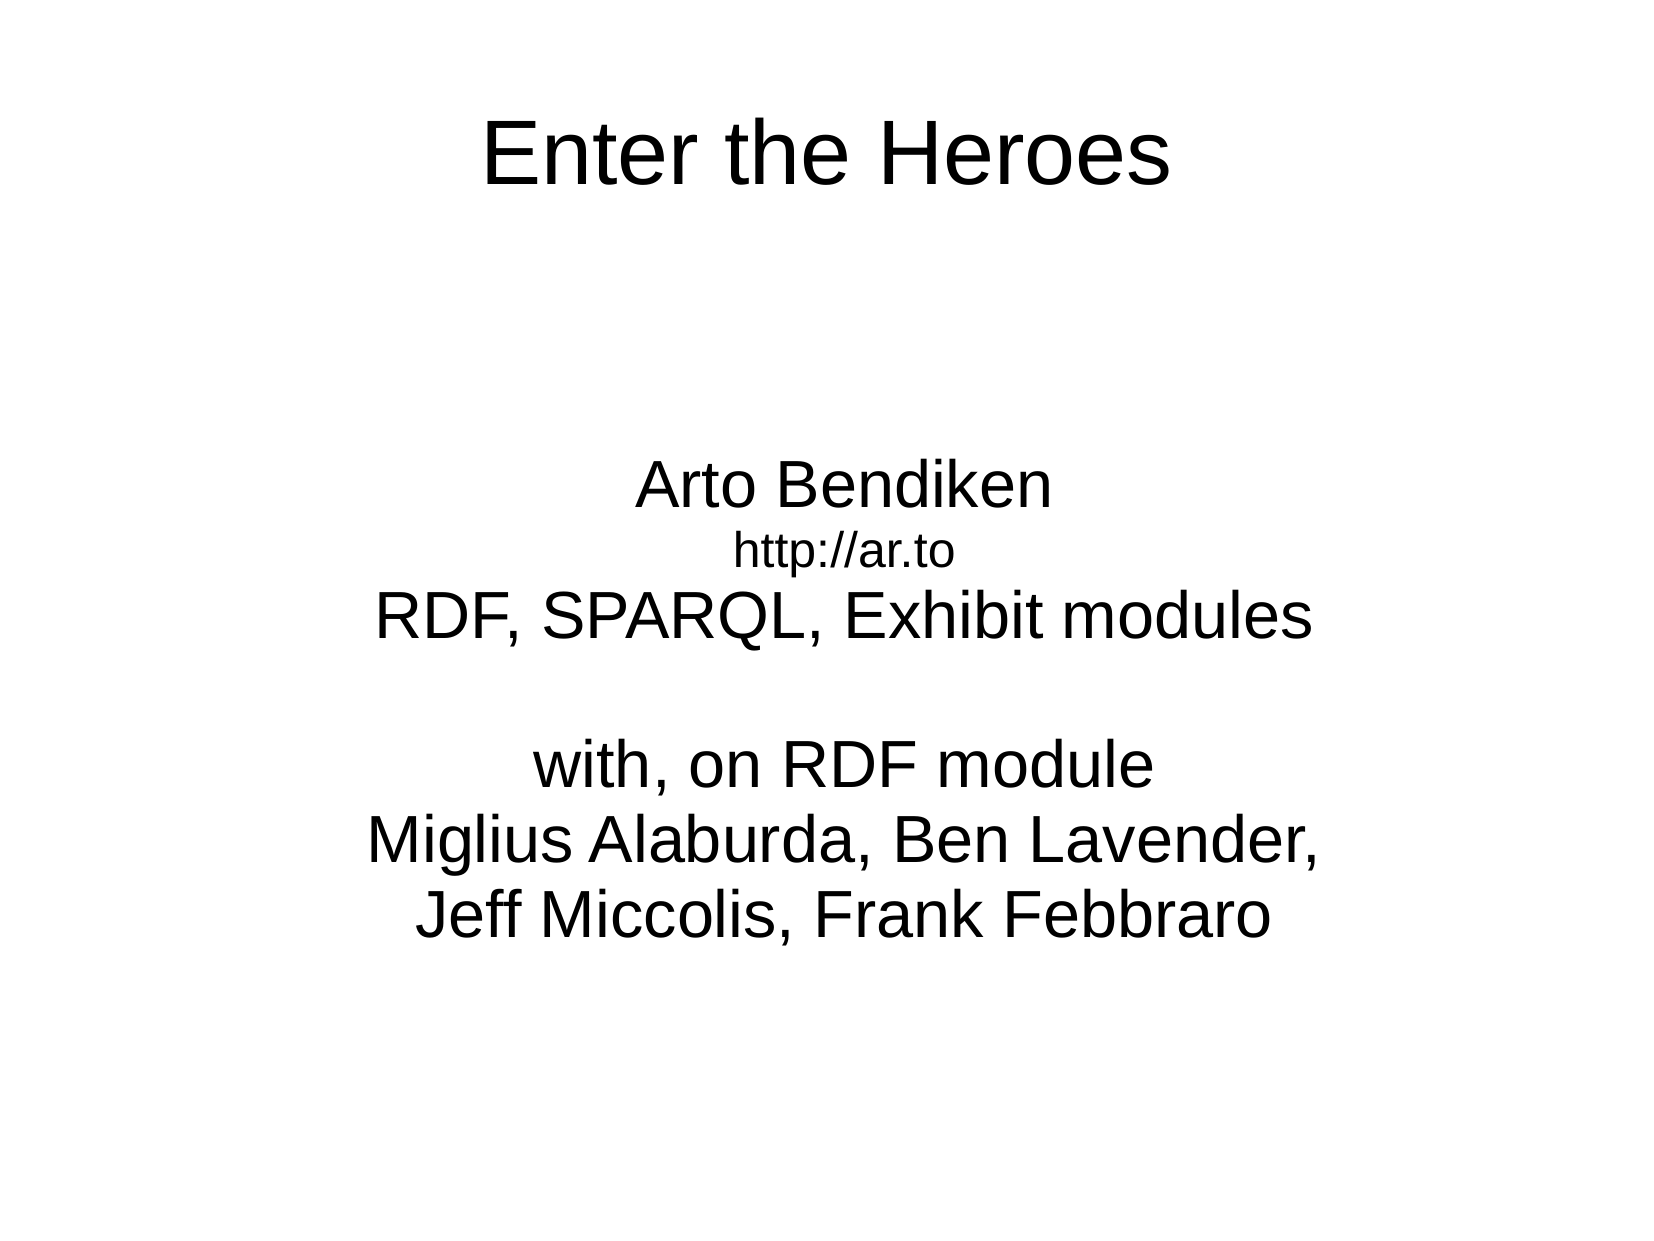

# Enter the Heroes
Arto Bendiken
http://ar.to
RDF, SPARQL, Exhibit modules
with, on RDF module
Miglius Alaburda, Ben Lavender,
Jeff Miccolis, Frank Febbraro